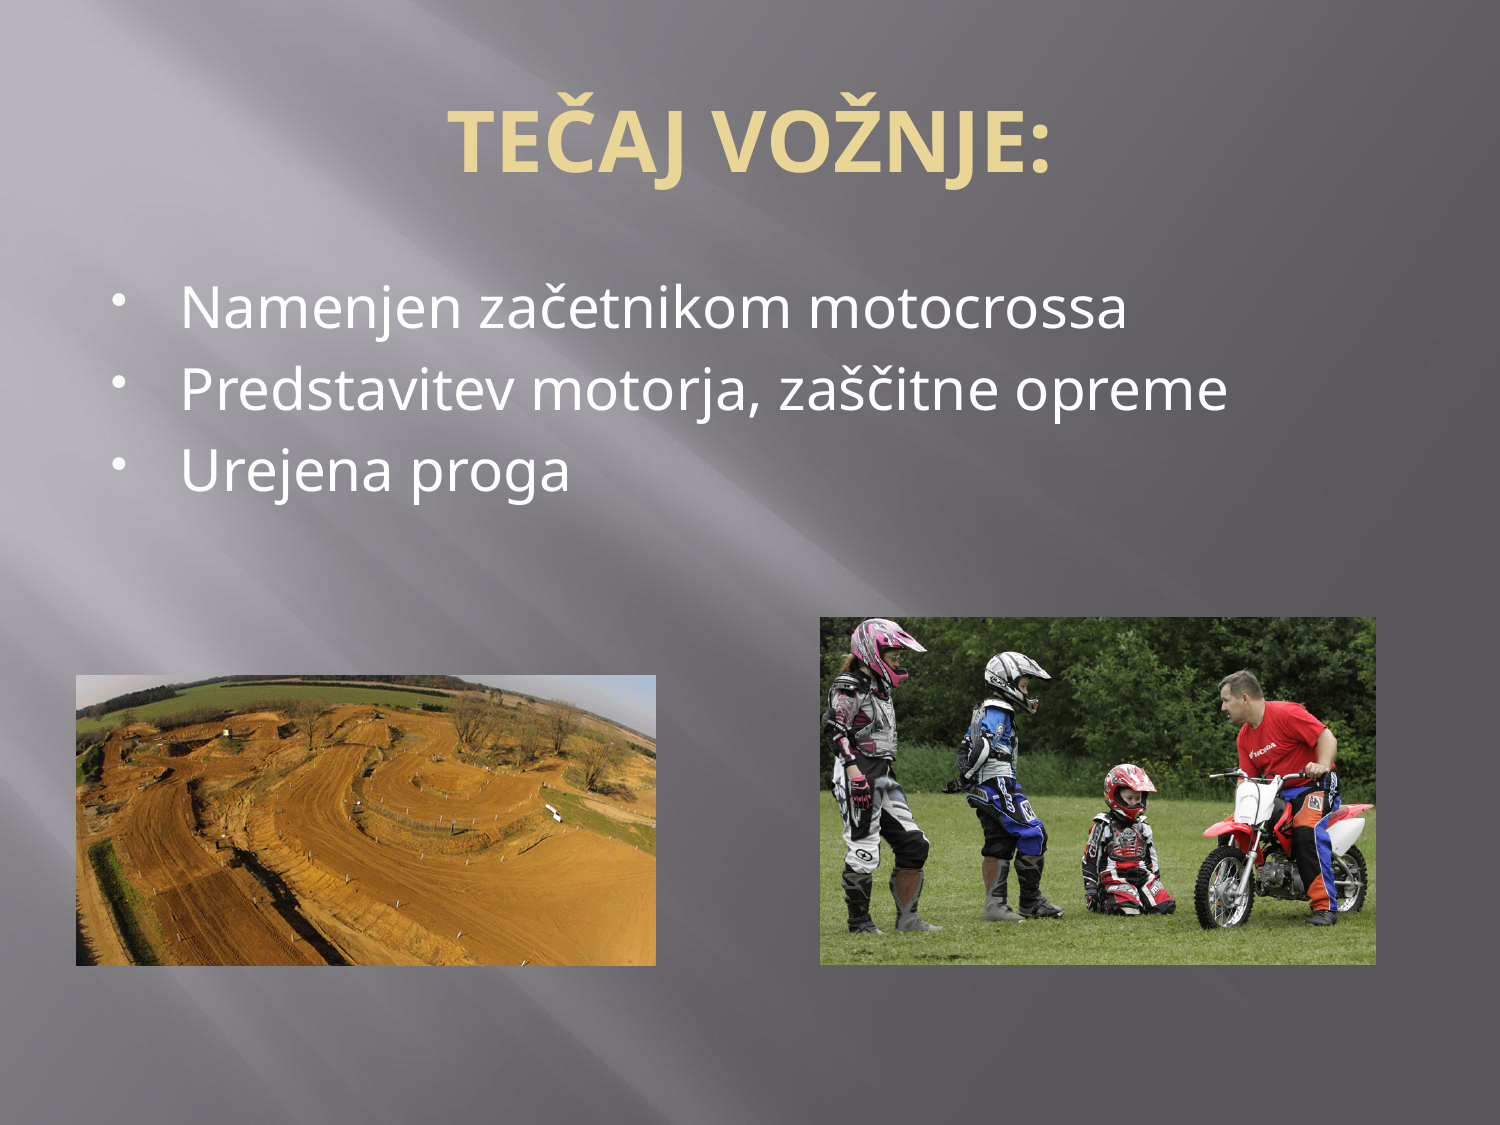

# TEČAJ VOŽNJE:
Namenjen začetnikom motocrossa
Predstavitev motorja, zaščitne opreme
Urejena proga